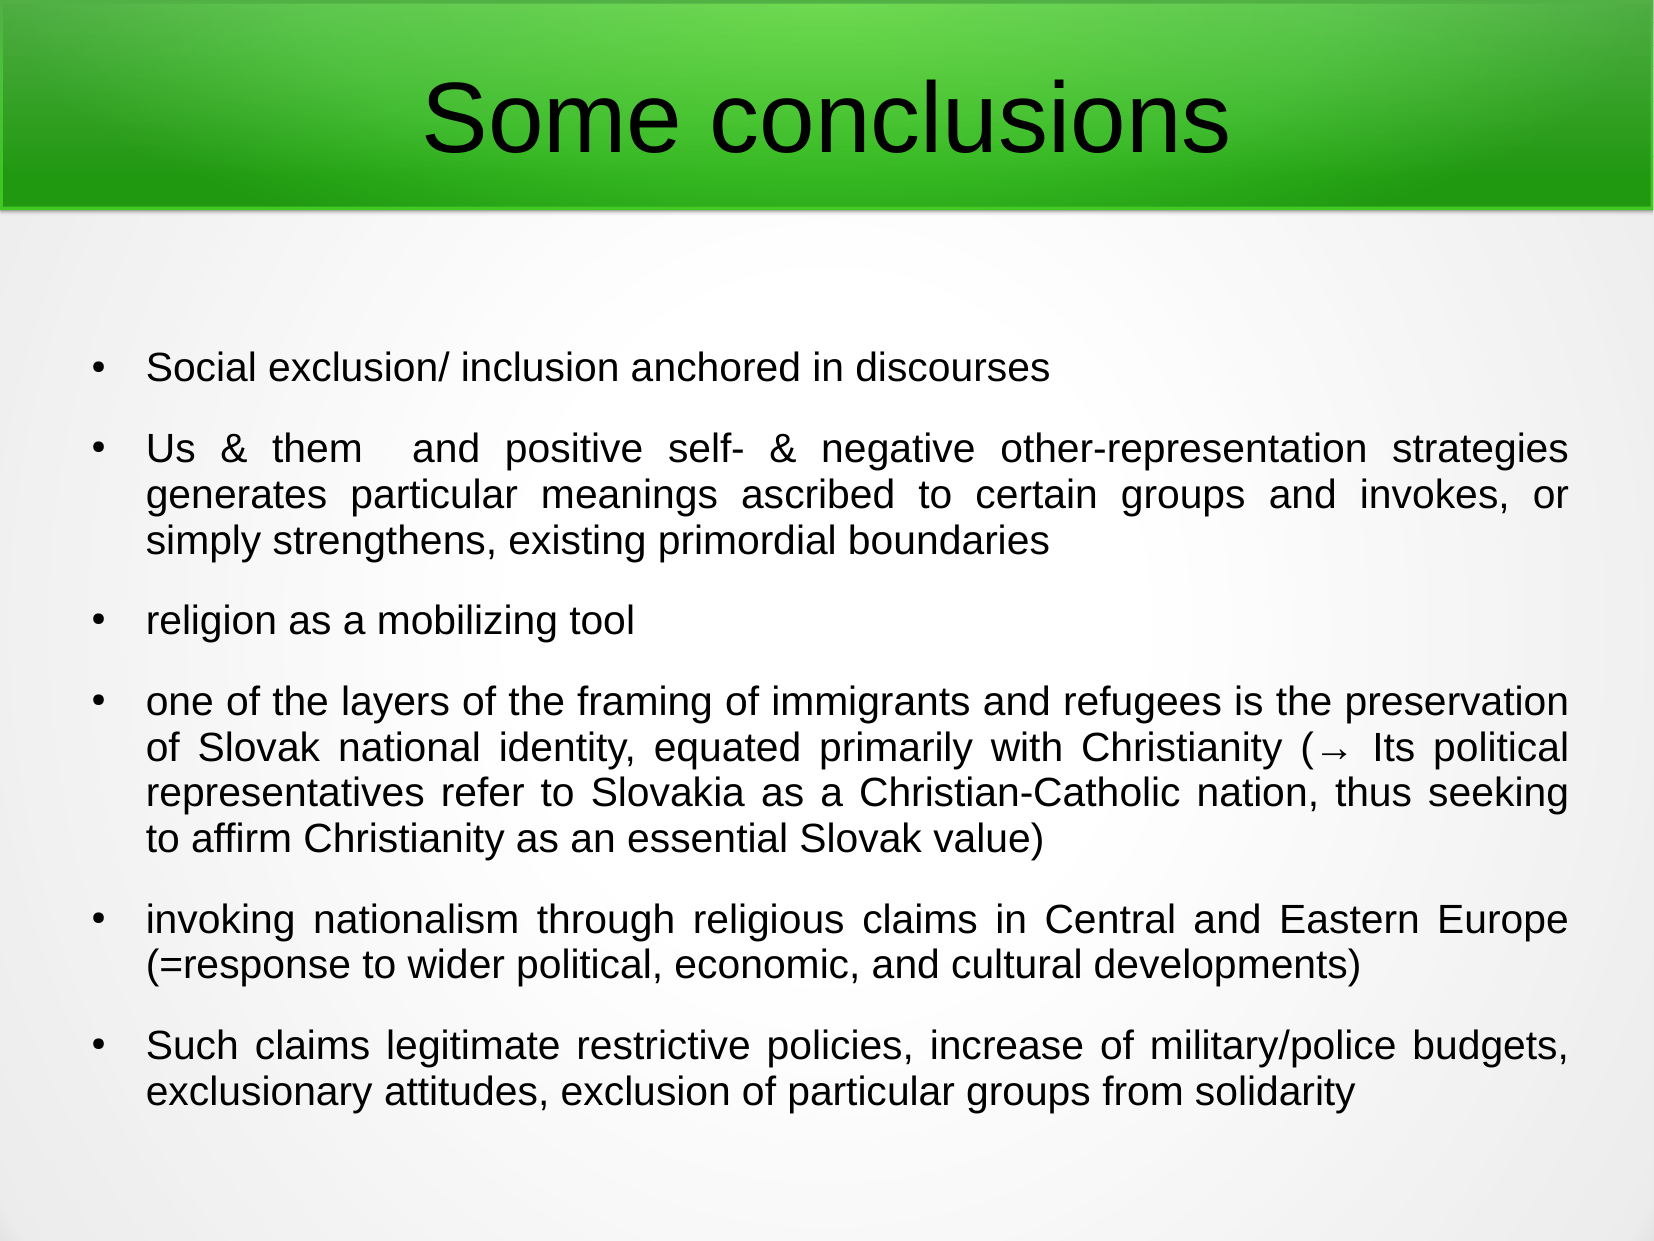

# Some conclusions
Social exclusion/ inclusion anchored in discourses
Us & them and positive self- & negative other-representation strategies generates particular meanings ascribed to certain groups and invokes, or simply strengthens, existing primordial boundaries
religion as a mobilizing tool
one of the layers of the framing of immigrants and refugees is the preservation of Slovak national identity, equated primarily with Christianity (→ Its political representatives refer to Slovakia as a Christian-Catholic nation, thus seeking to affirm Christianity as an essential Slovak value)
invoking nationalism through religious claims in Central and Eastern Europe (=response to wider political, economic, and cultural developments)
Such claims legitimate restrictive policies, increase of military/police budgets, exclusionary attitudes, exclusion of particular groups from solidarity